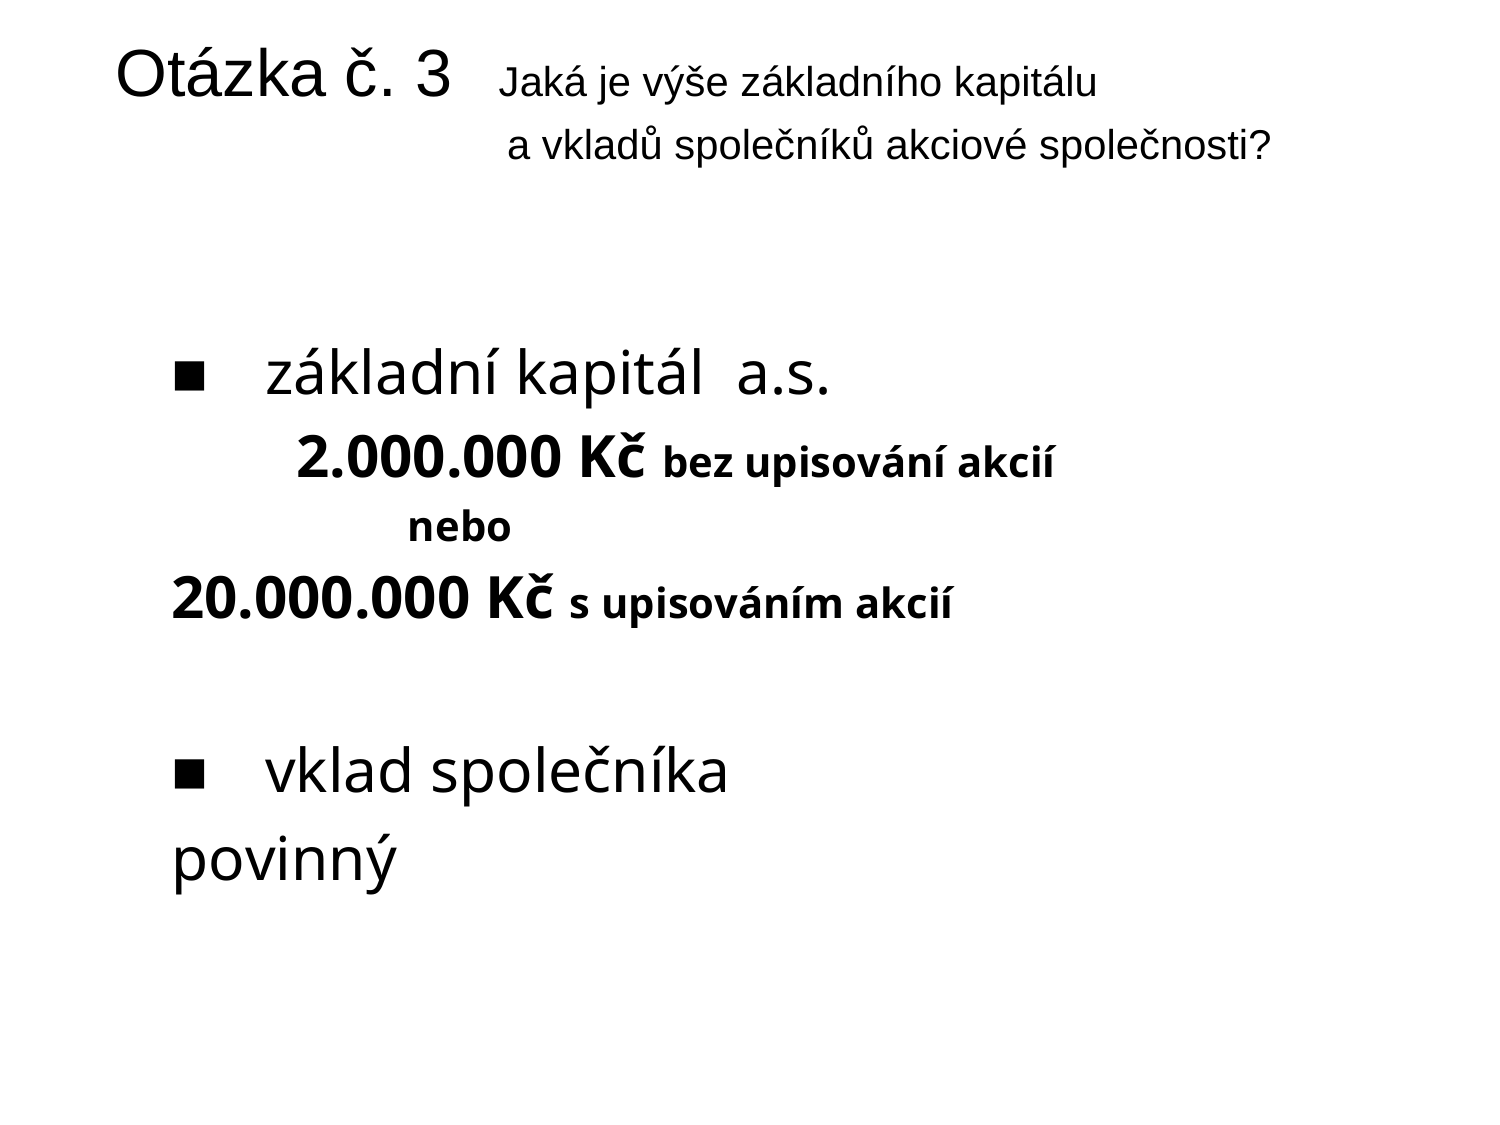

# Otázka č. 3 Jaká je výše základního kapitálu a vkladů společníků akciové společnosti?
	■	základní kapitál a.s.
		 2.000.000 Kč bez upisování akcií
	 nebo
 	20.000.000 Kč s upisováním akcií
	■	vklad společníka
 	povinný